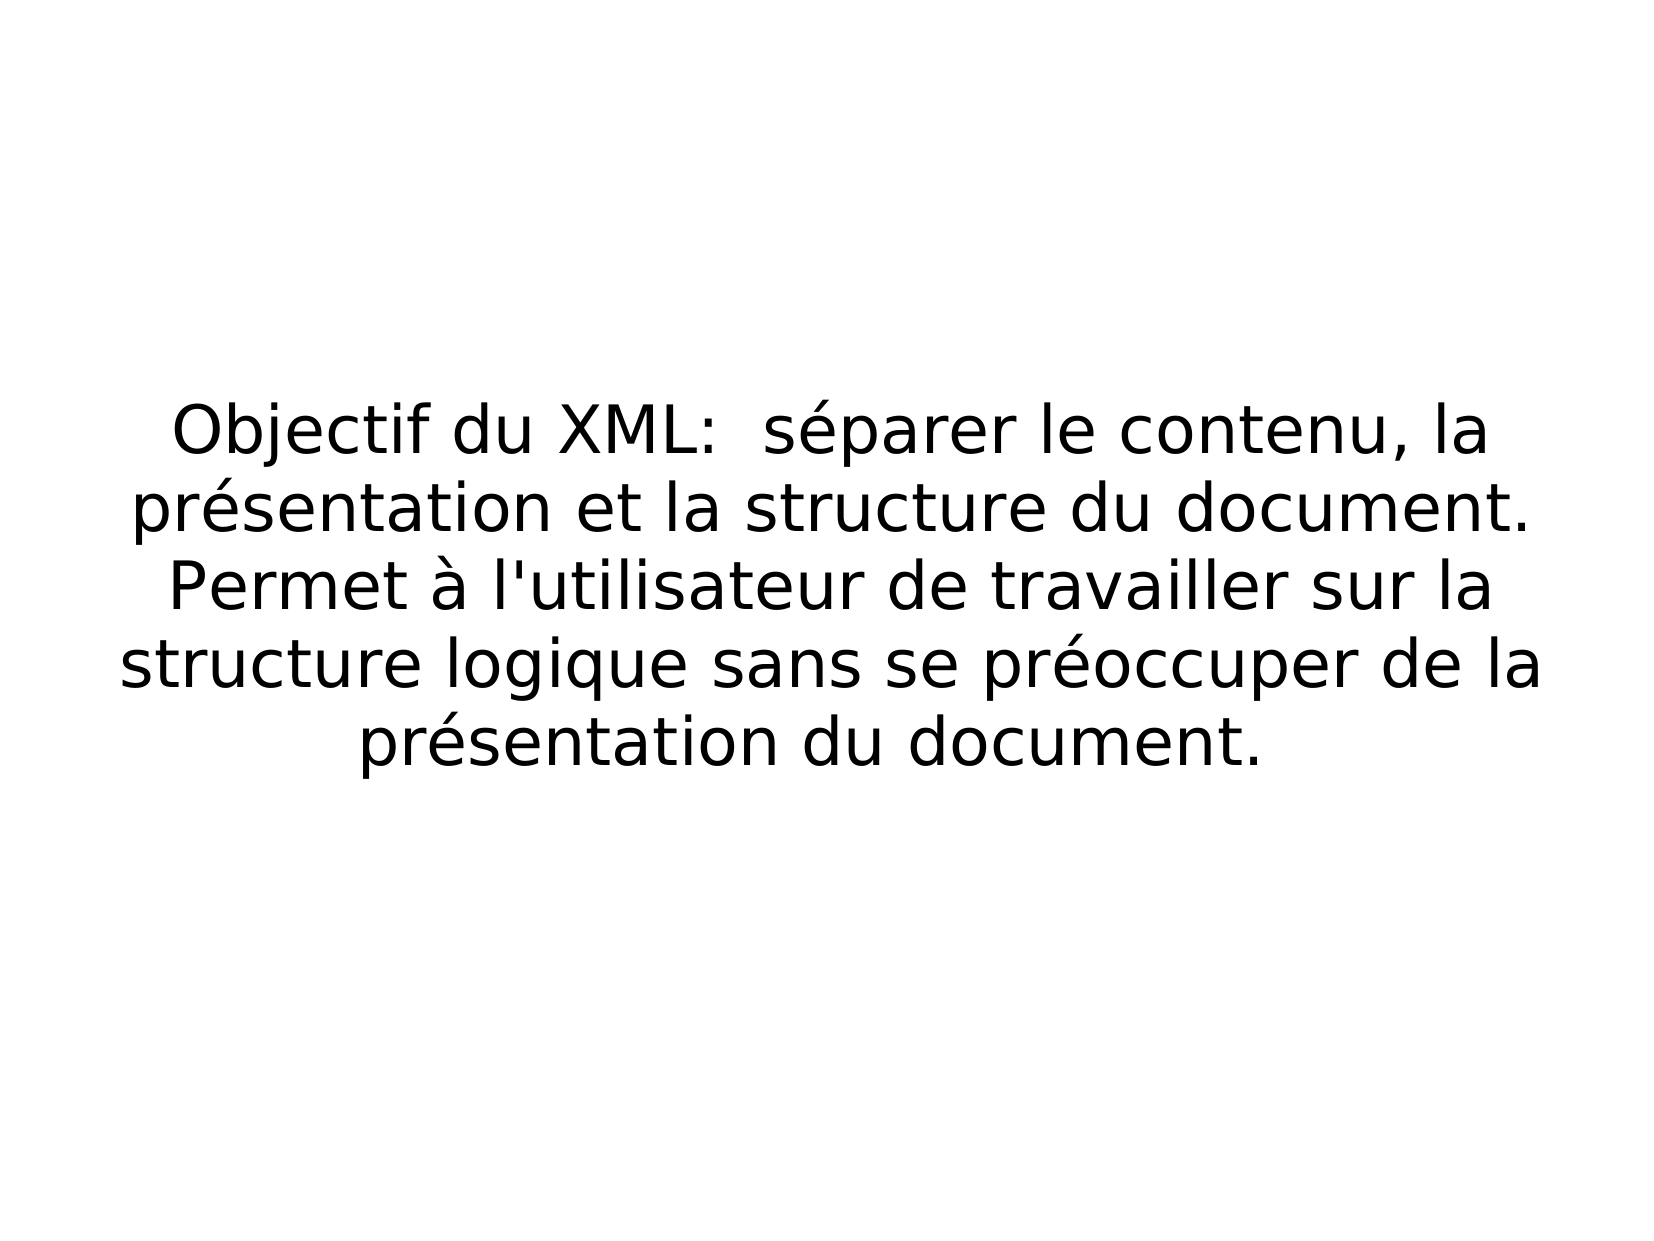

Objectif du XML: séparer le contenu, la présentation et la structure du document.
Permet à l'utilisateur de travailler sur la structure logique sans se préoccuper de la présentation du document.